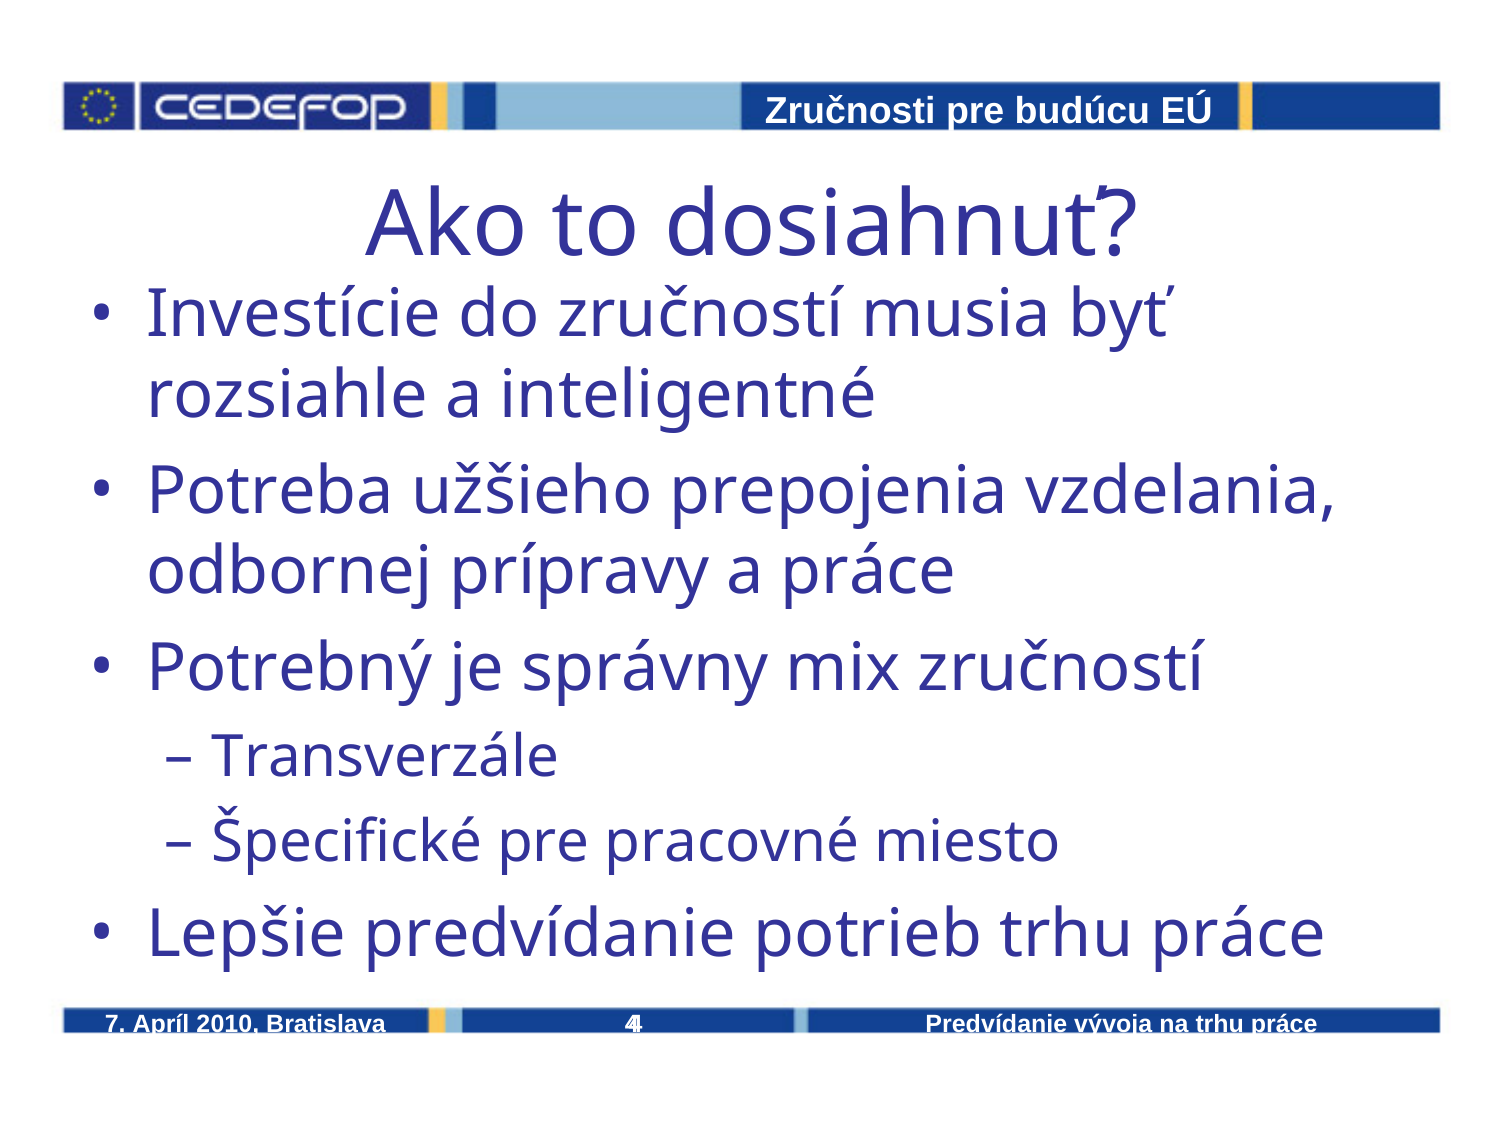

# Ako to dosiahnuť?
Investície do zručností musia byť rozsiahle a inteligentné
Potreba užšieho prepojenia vzdelania, odbornej prípravy a práce
Potrebný je správny mix zručností
Transverzále
Špecifické pre pracovné miesto
Lepšie predvídanie potrieb trhu práce